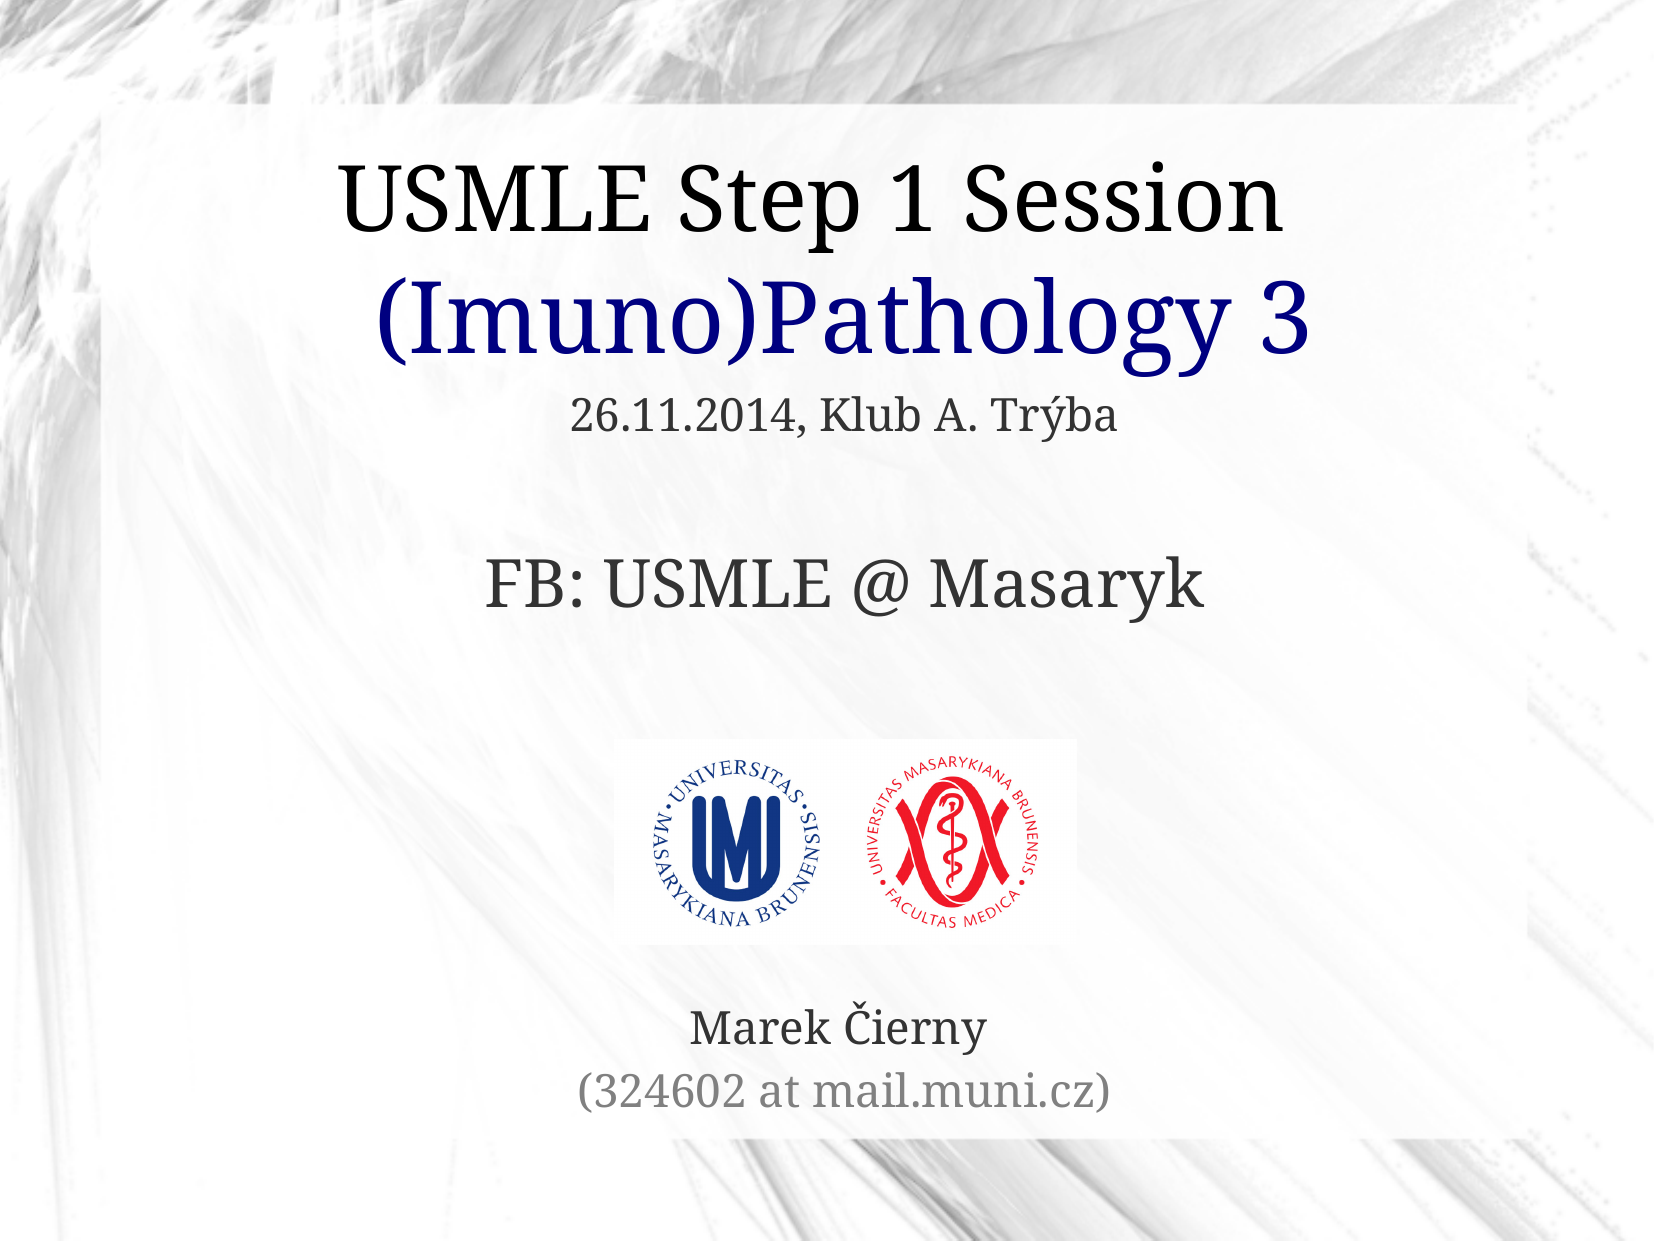

# USMLE Step 1 Session
(Imuno)Pathology 3
26.11.2014, Klub A. Trýba
FB: USMLE @ Masaryk
Marek Čierny
(324602 at mail.muni.cz)